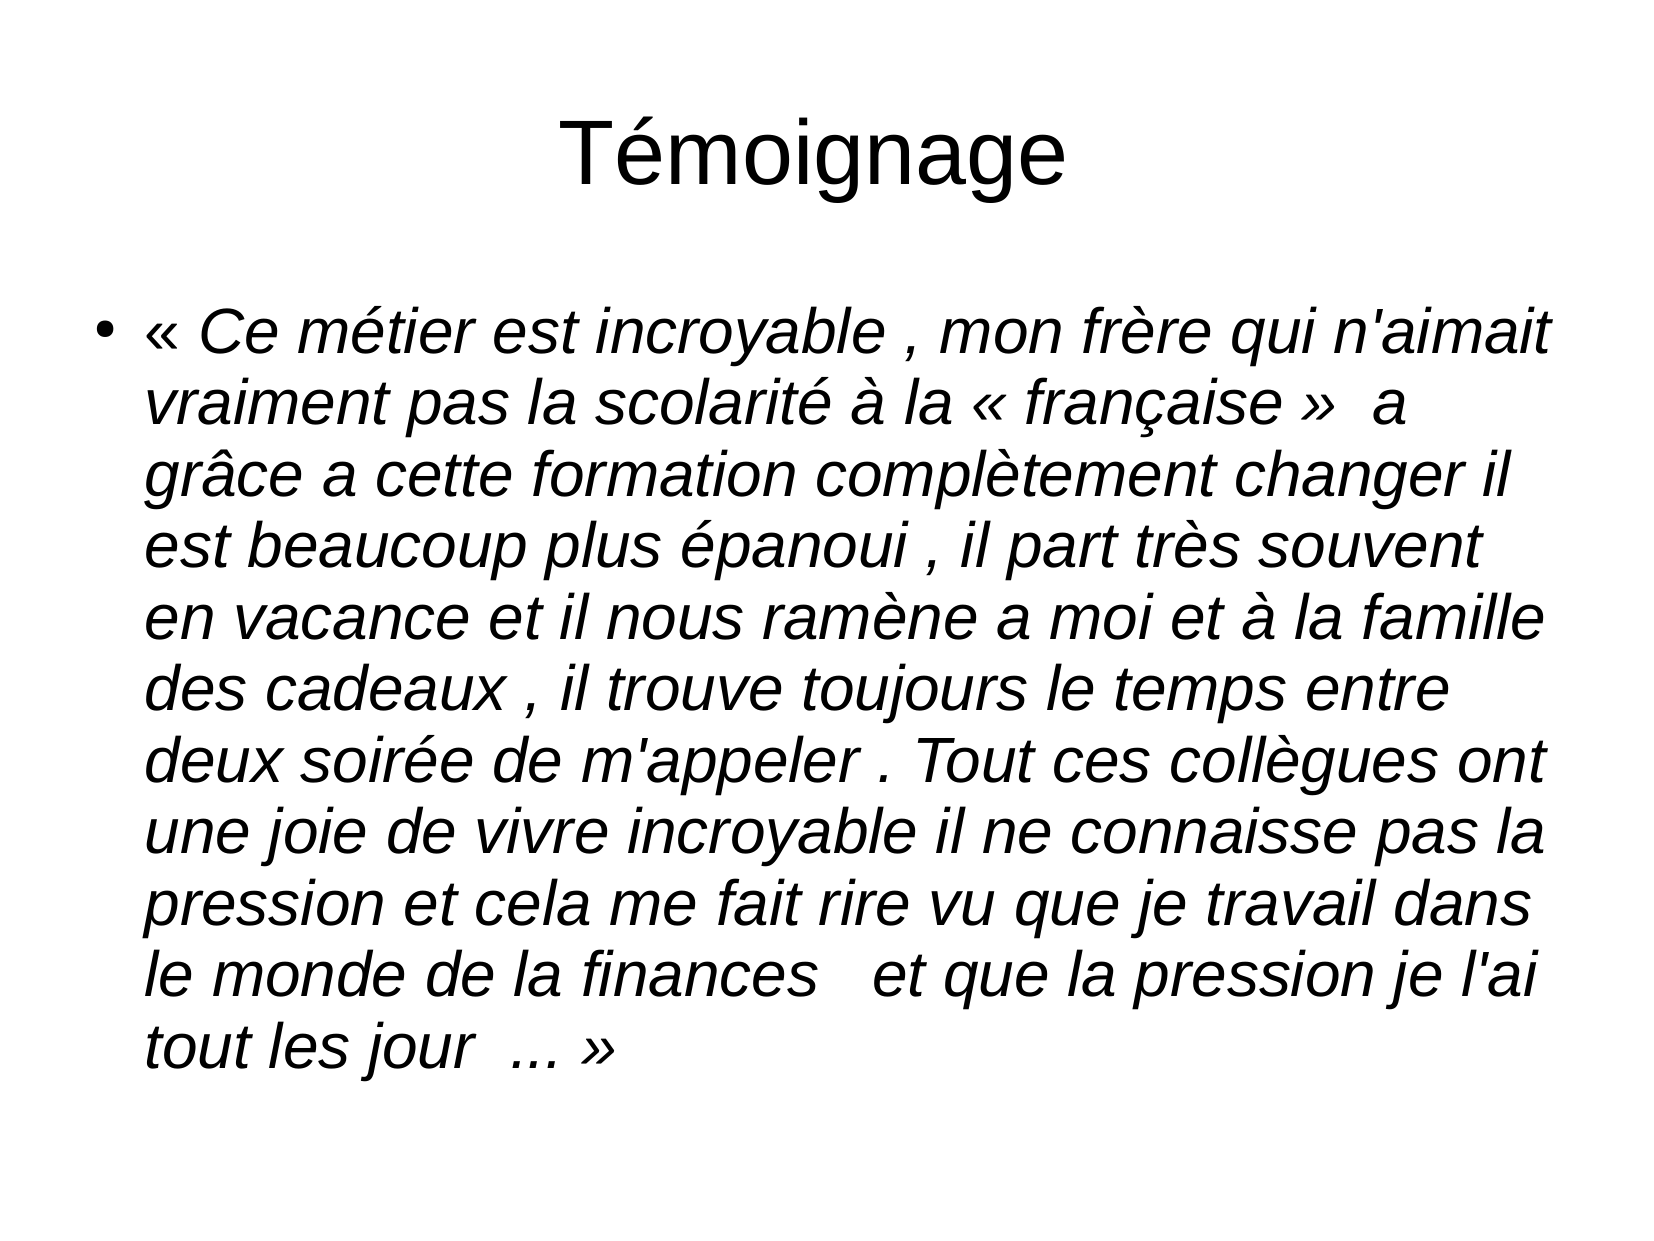

# Témoignage
« Ce métier est incroyable , mon frère qui n'aimait vraiment pas la scolarité à la « française » a grâce a cette formation complètement changer il est beaucoup plus épanoui , il part très souvent en vacance et il nous ramène a moi et à la famille des cadeaux , il trouve toujours le temps entre deux soirée de m'appeler . Tout ces collègues ont une joie de vivre incroyable il ne connaisse pas la pression et cela me fait rire vu que je travail dans le monde de la finances et que la pression je l'ai tout les jour ... »